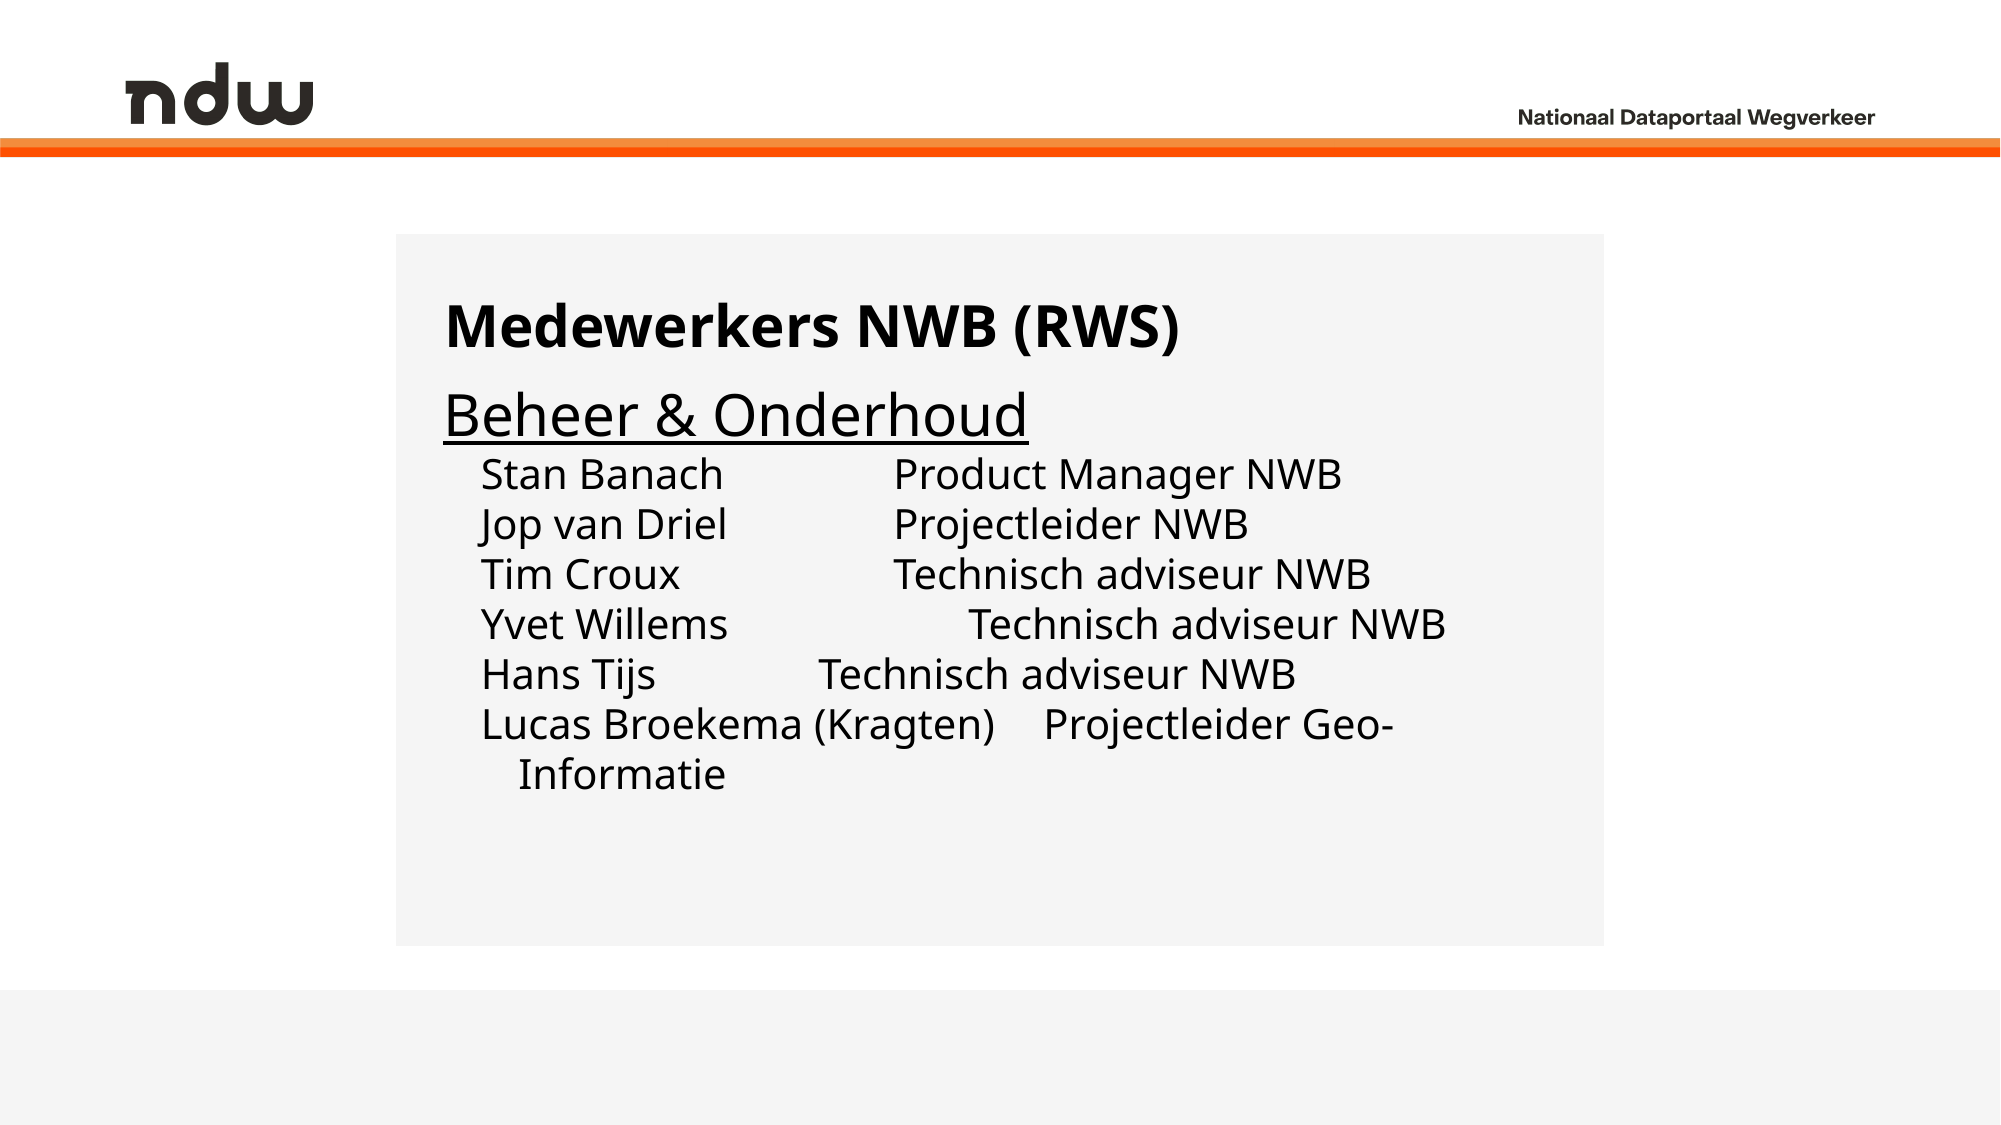

Medewerkers NWB (RWS)
# Beheer & Onderhoud
Stan Banach	 	 	Product Manager NWB
Jop van Driel	 	 	Projectleider NWB
Tim Croux	 	 	Technisch adviseur NWB
Yvet Willems	 	 	Technisch adviseur NWB
Hans Tijs			Technisch adviseur NWB
Lucas Broekema (Kragten)	Projectleider Geo-Informatie